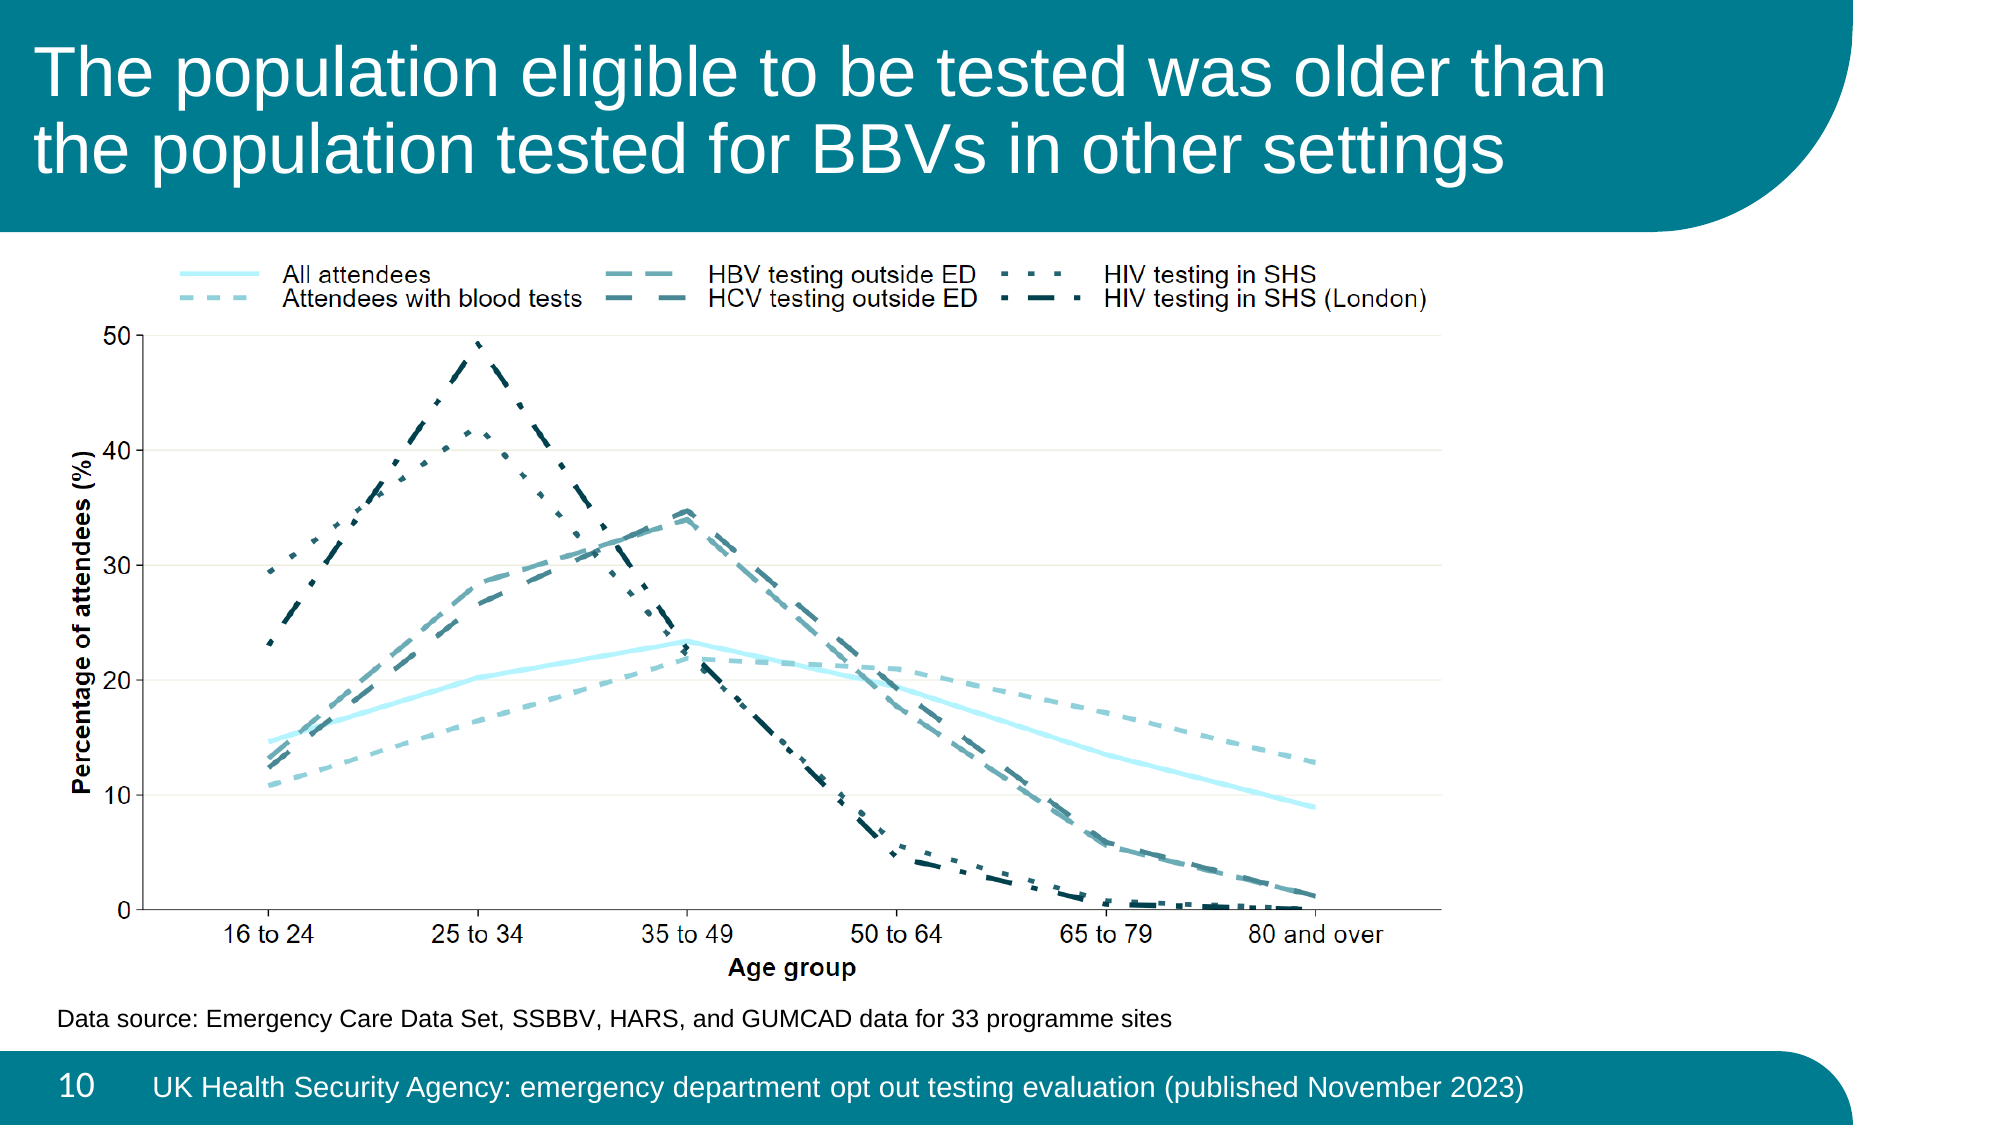

# The population eligible to be tested was older than the population tested for BBVs in other settings
Data source: Emergency Care Data Set, SSBBV, HARS, and GUMCAD data for 33 programme sites
9
UK Health Security Agency: emergency department opt out testing evaluation (published November 2023)